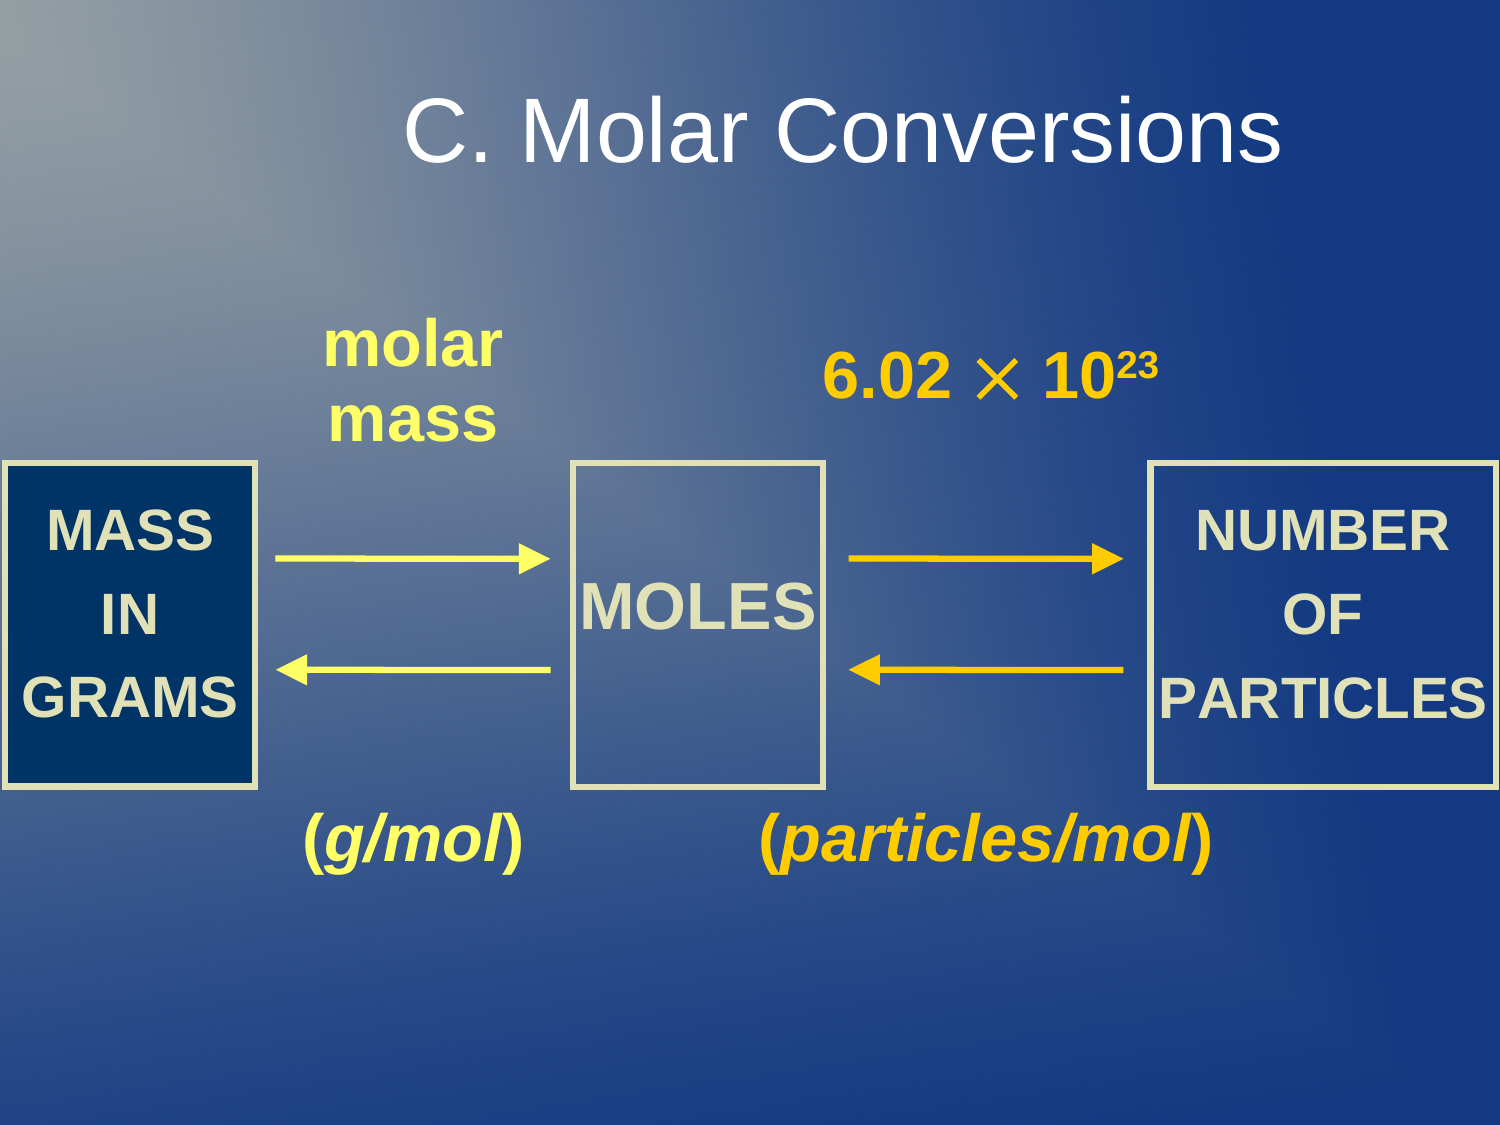

# C. Molar Conversions
molar mass
6.02  1023
MASS
IN
GRAMS
MOLES
NUMBER
OF
PARTICLES
(g/mol)
(particles/mol)